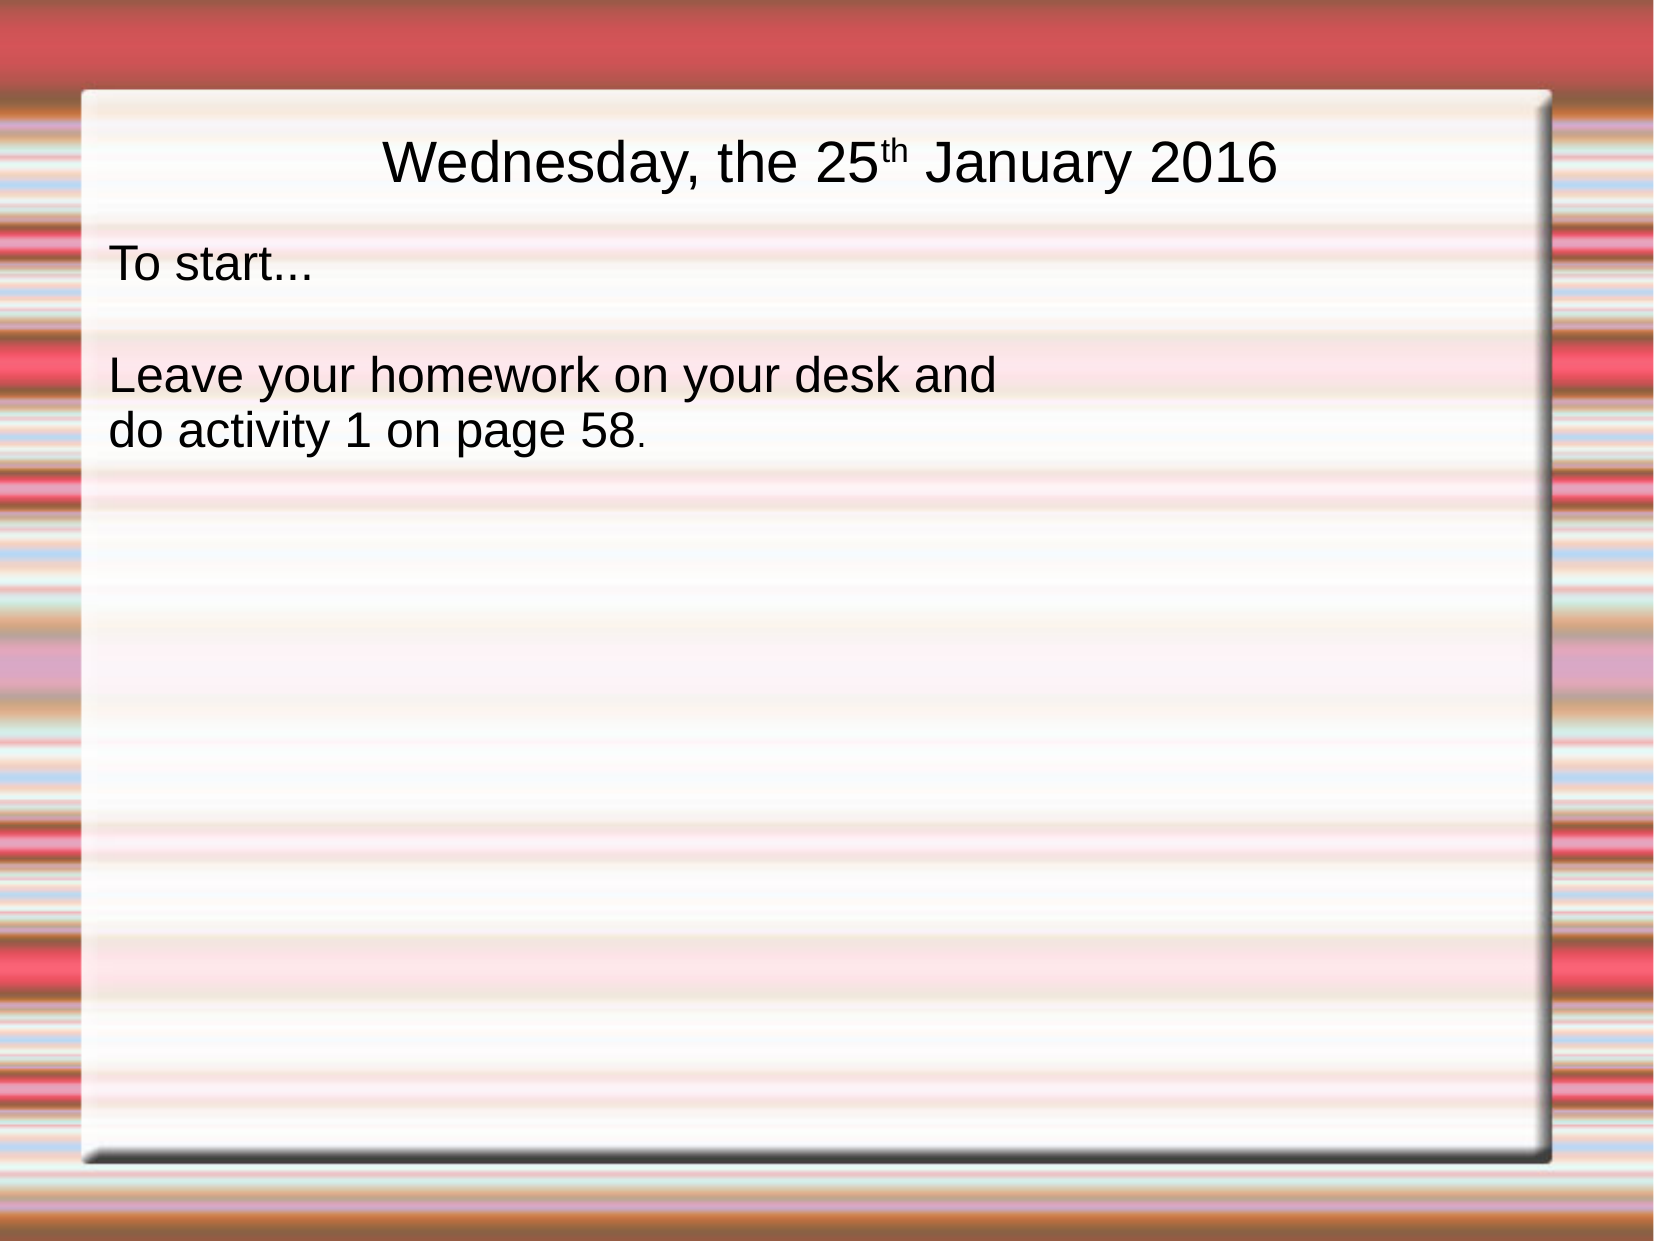

Wednesday, the 25th January 2016
To start...
Leave your homework on your desk and
do activity 1 on page 58.